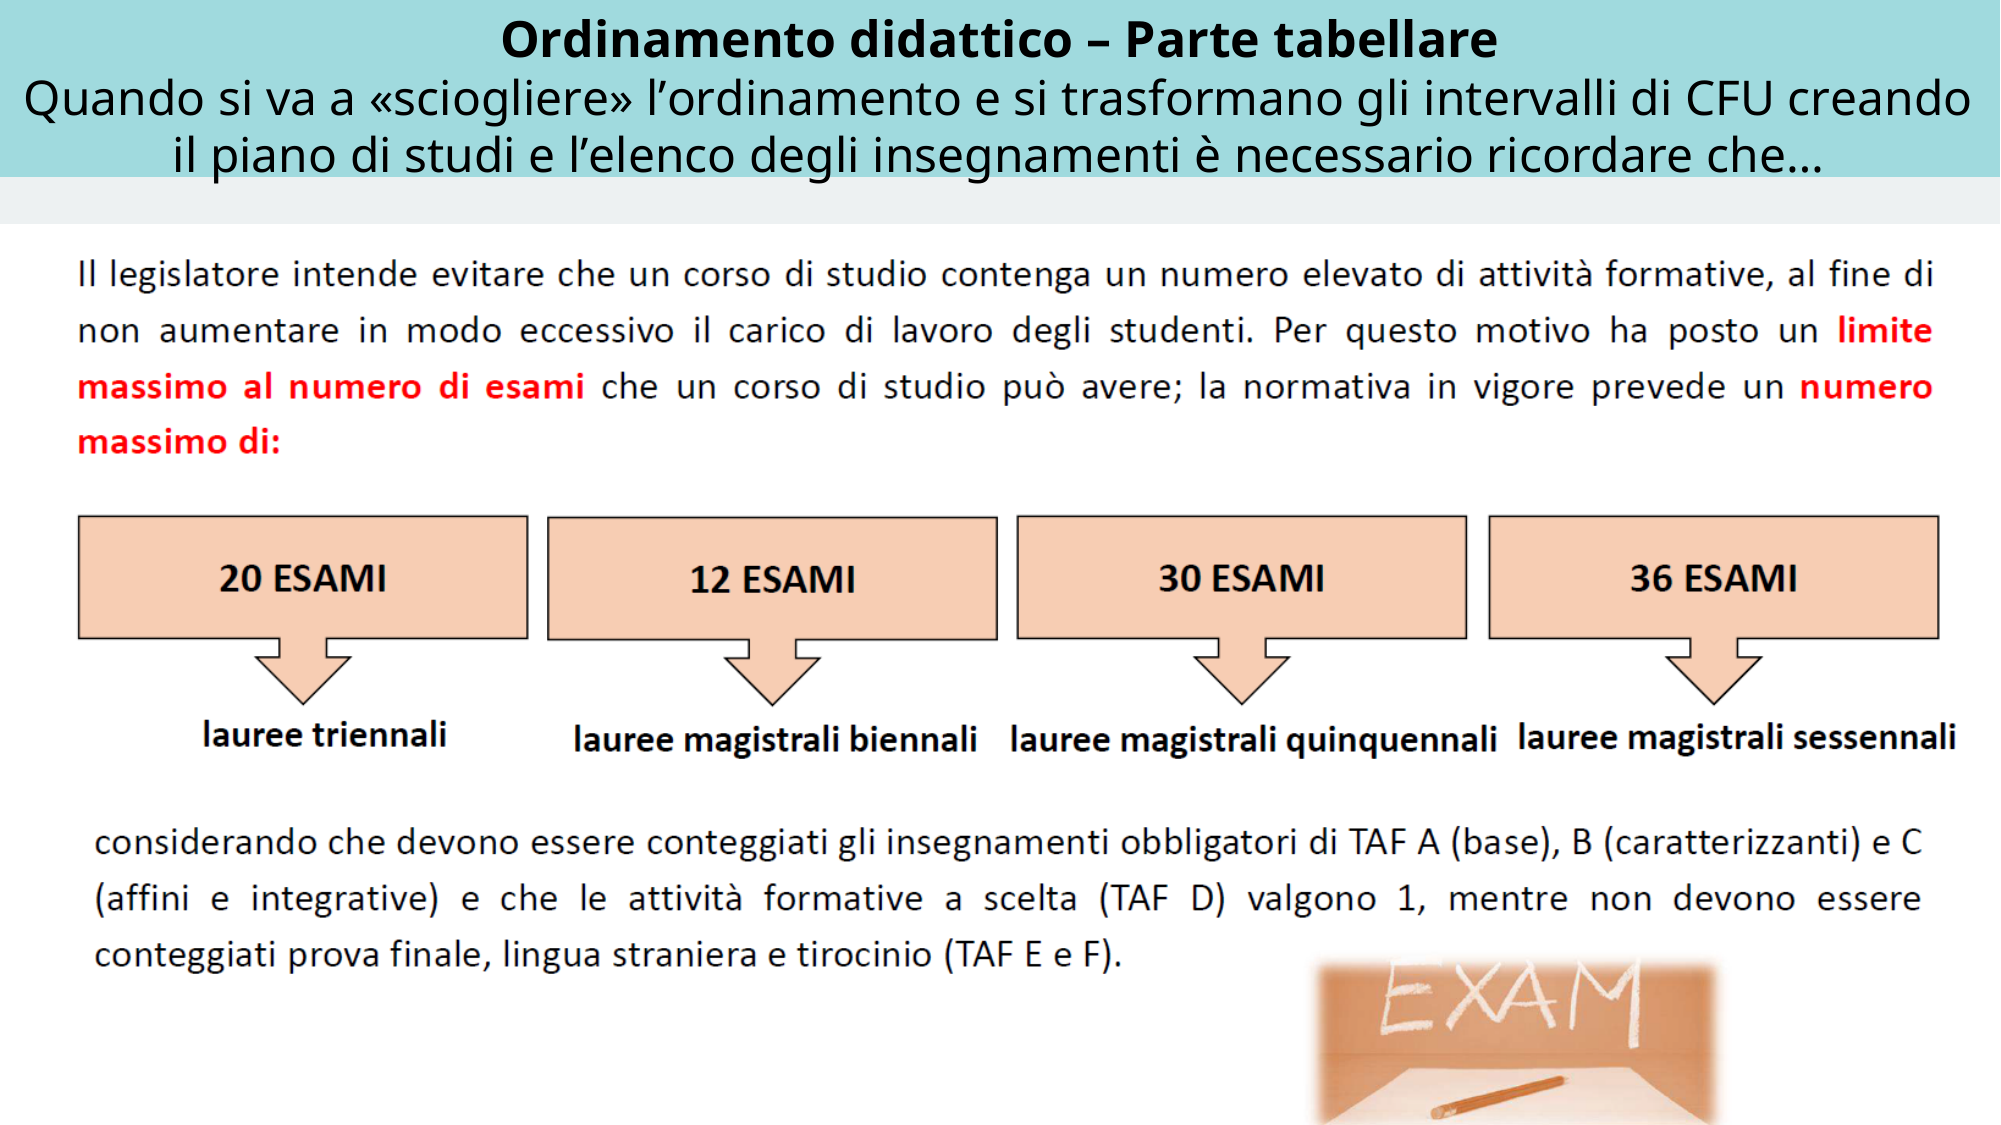

Ordinamento didattico – Parte tabellare
Quando si va a «sciogliere» l’ordinamento e si trasformano gli intervalli di CFU creando il piano di studi e l’elenco degli insegnamenti è necessario ricordare che…
#